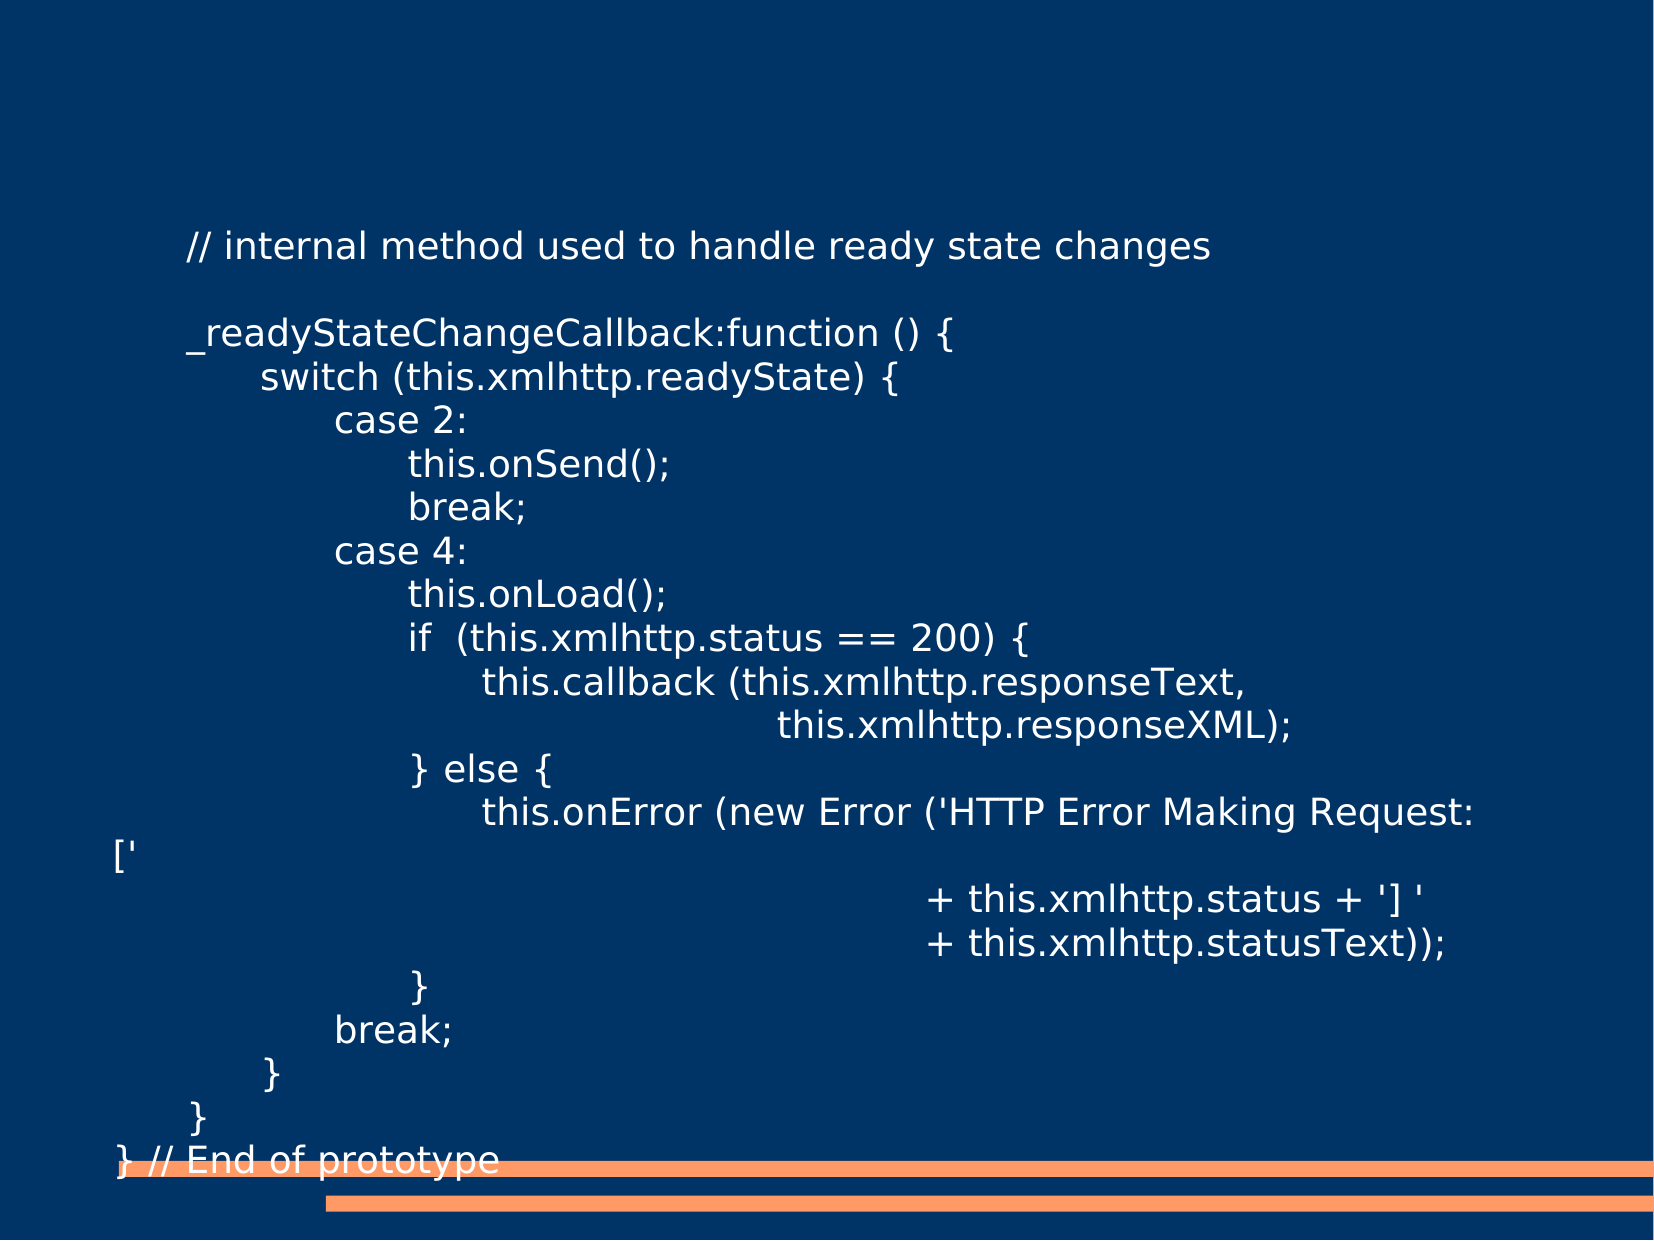

// internal method used to handle ready state changes
	_readyStateChangeCallback:function () {
		switch (this.xmlhttp.readyState) {
			case 2:
				this.onSend();
				break;
			case 4:
				this.onLoad();
				if (this.xmlhttp.status == 200) {
					this.callback (this.xmlhttp.responseText,
									this.xmlhttp.responseXML);
				} else {
					this.onError (new Error ('HTTP Error Making Request: ['
											+ this.xmlhttp.status + '] '
											+ this.xmlhttp.statusText));
				}
			break;
		}
	}
} // End of prototype